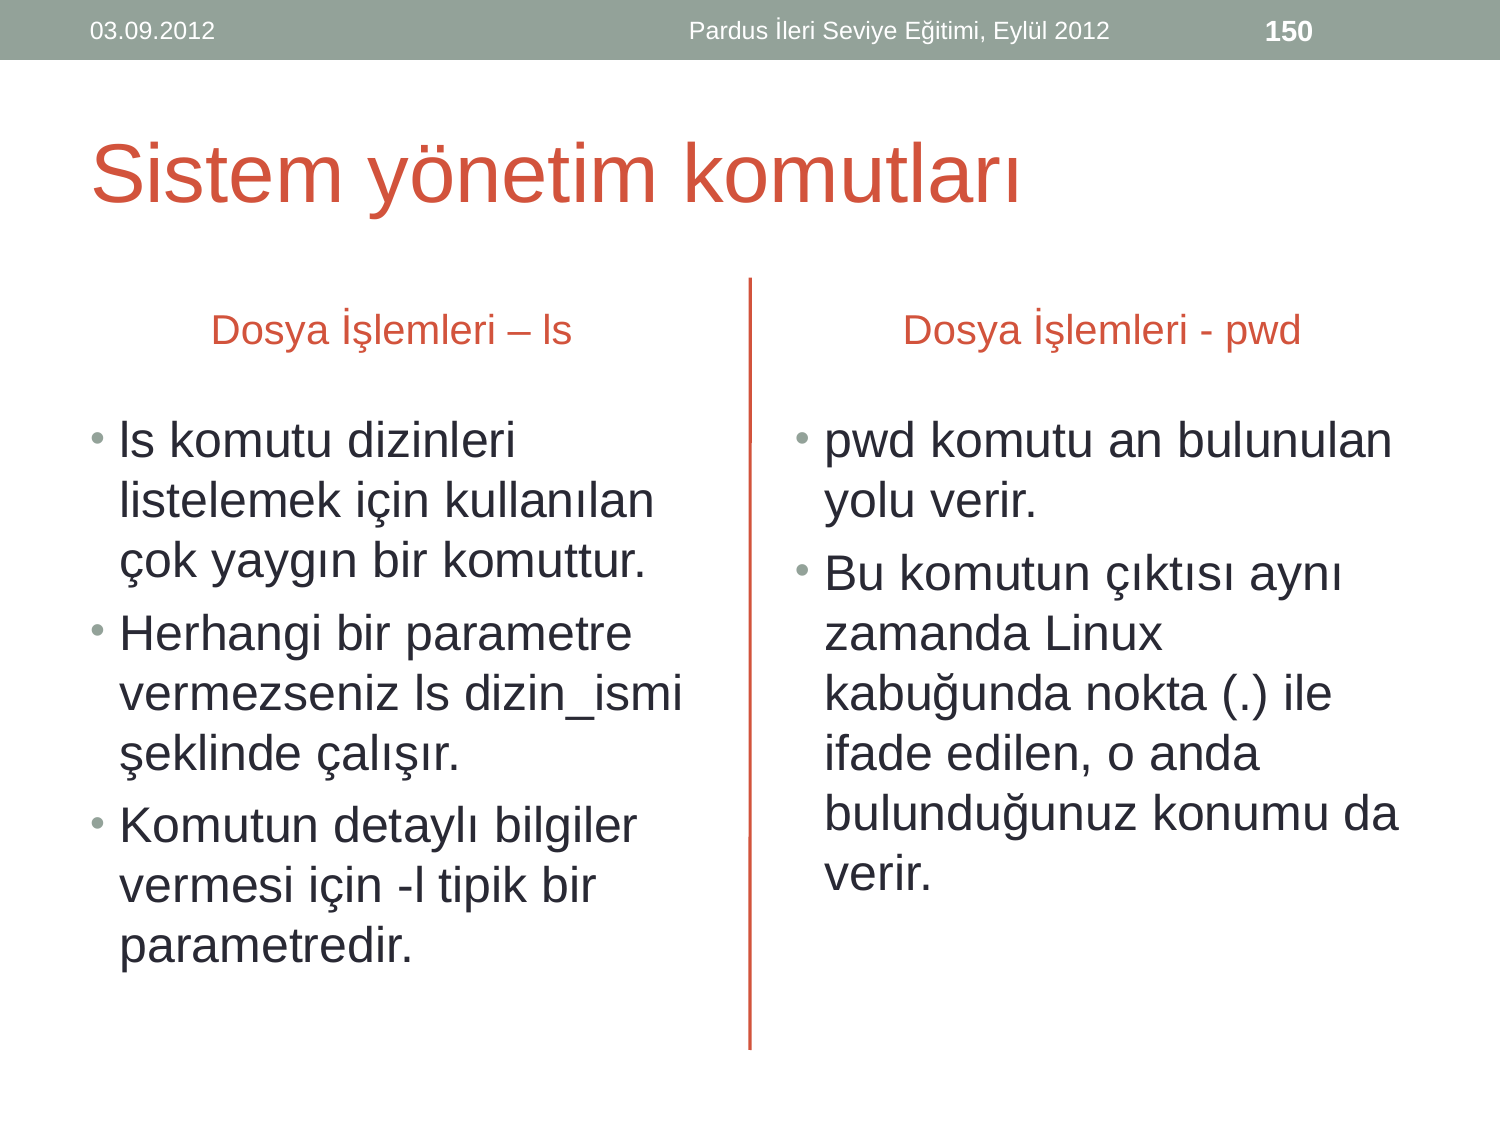

03.09.2012
Pardus İleri Seviye Eğitimi, Eylül 2012
# Sistem yönetim komutları
Dosya İşlemleri – ls
Dosya İşlemleri - pwd
ls komutu dizinleri listelemek için kullanılan çok yaygın bir komuttur.
Herhangi bir parametre vermezseniz ls dizin_ismi şeklinde çalışır.
Komutun detaylı bilgiler vermesi için -l tipik bir parametredir.
pwd komutu an bulunulan yolu verir.
Bu komutun çıktısı aynı zamanda Linux kabuğunda nokta (.) ile ifade edilen, o anda bulunduğunuz konumu da verir.